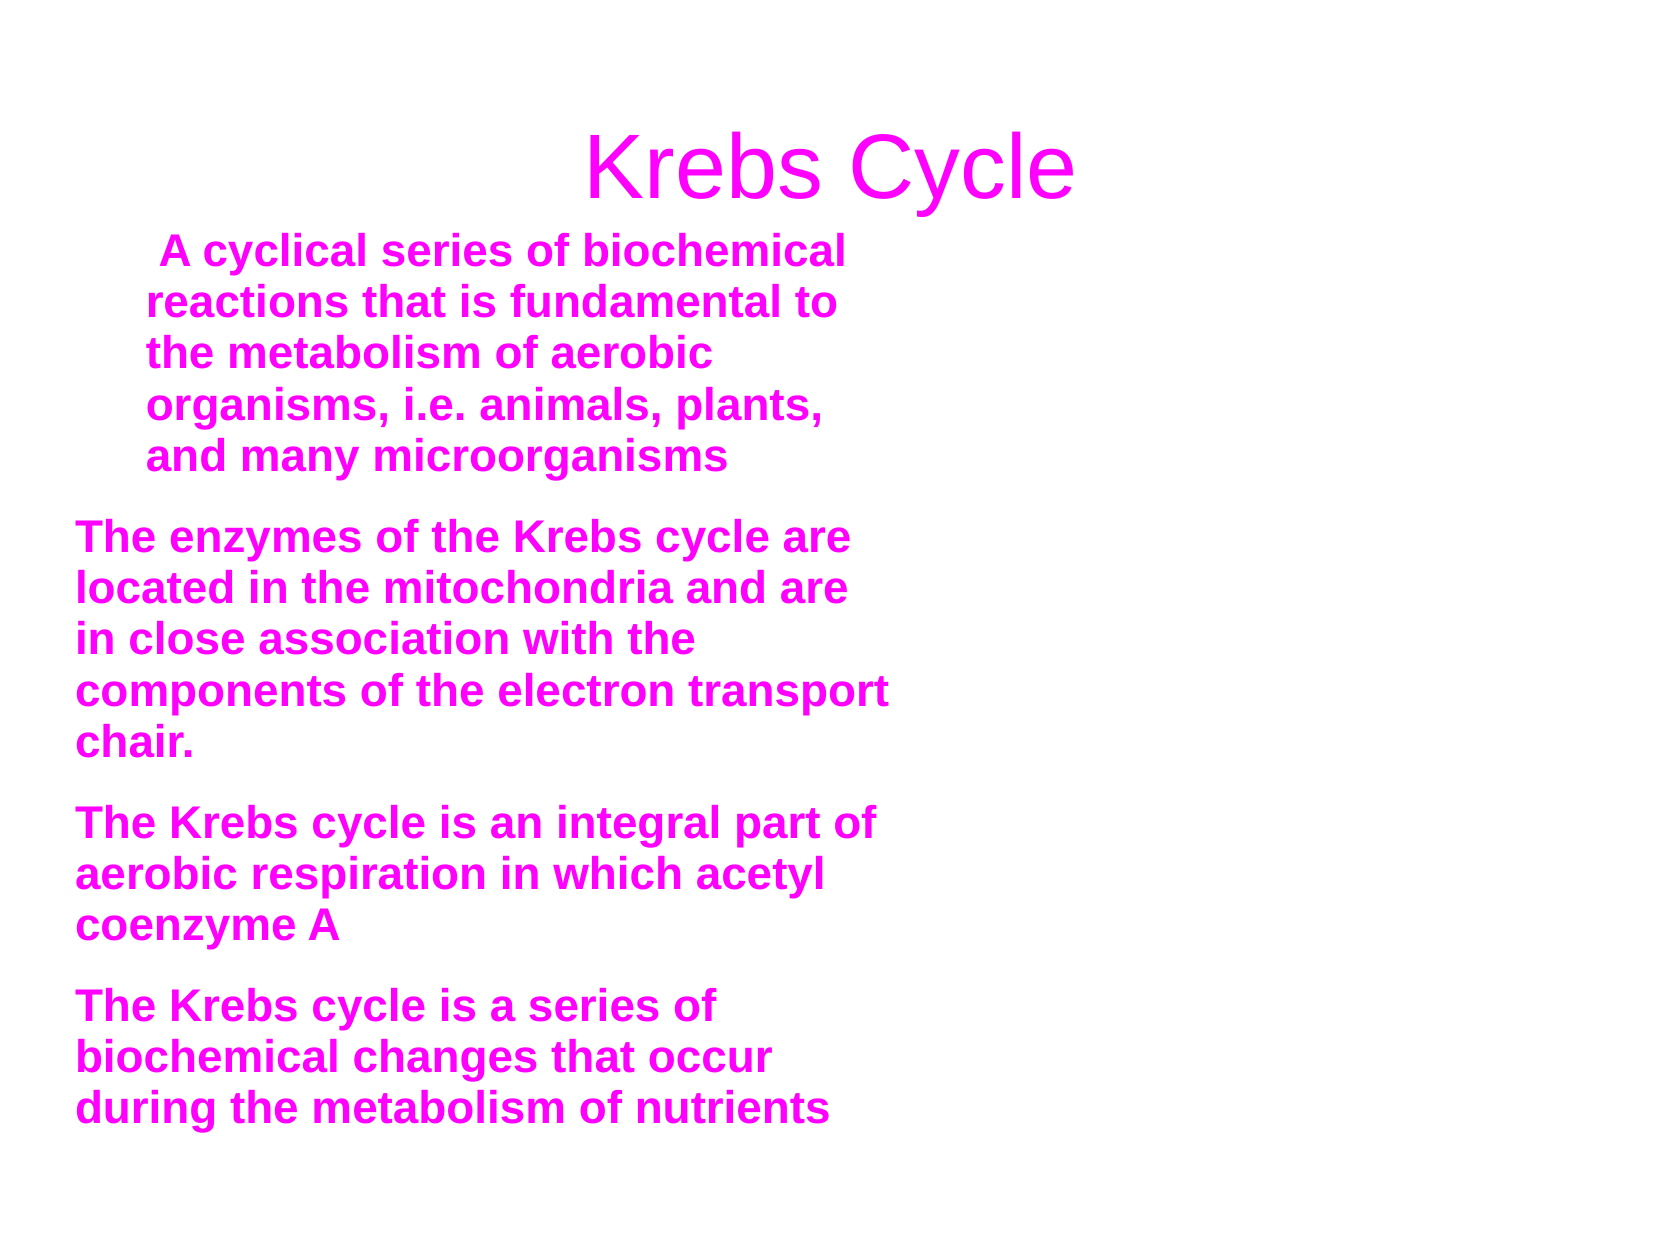

# Krebs Cycle
 A cyclical series of biochemical reactions that is fundamental to the metabolism of aerobic organisms, i.e. animals, plants, and many microorganisms
The enzymes of the Krebs cycle are located in the mitochondria and are in close association with the components of the electron transport chair.
The Krebs cycle is an integral part of aerobic respiration in which acetyl coenzyme A
The Krebs cycle is a series of biochemical changes that occur during the metabolism of nutrients